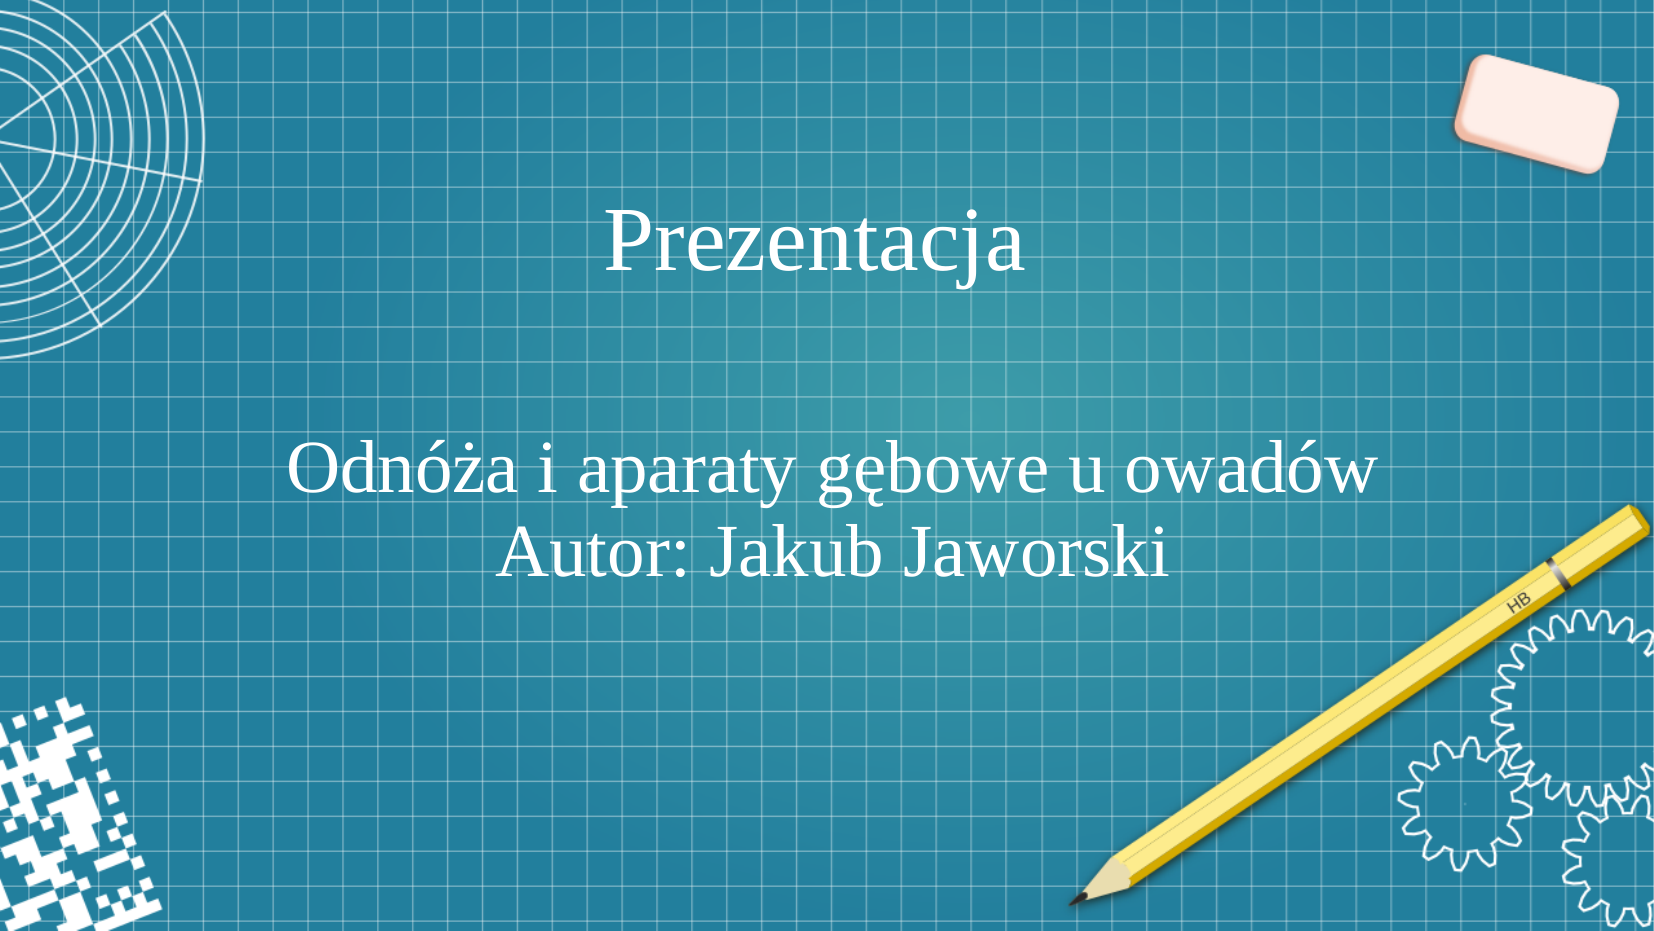

# Prezentacja
Odnóża i aparaty gębowe u owadów
Autor: Jakub Jaworski